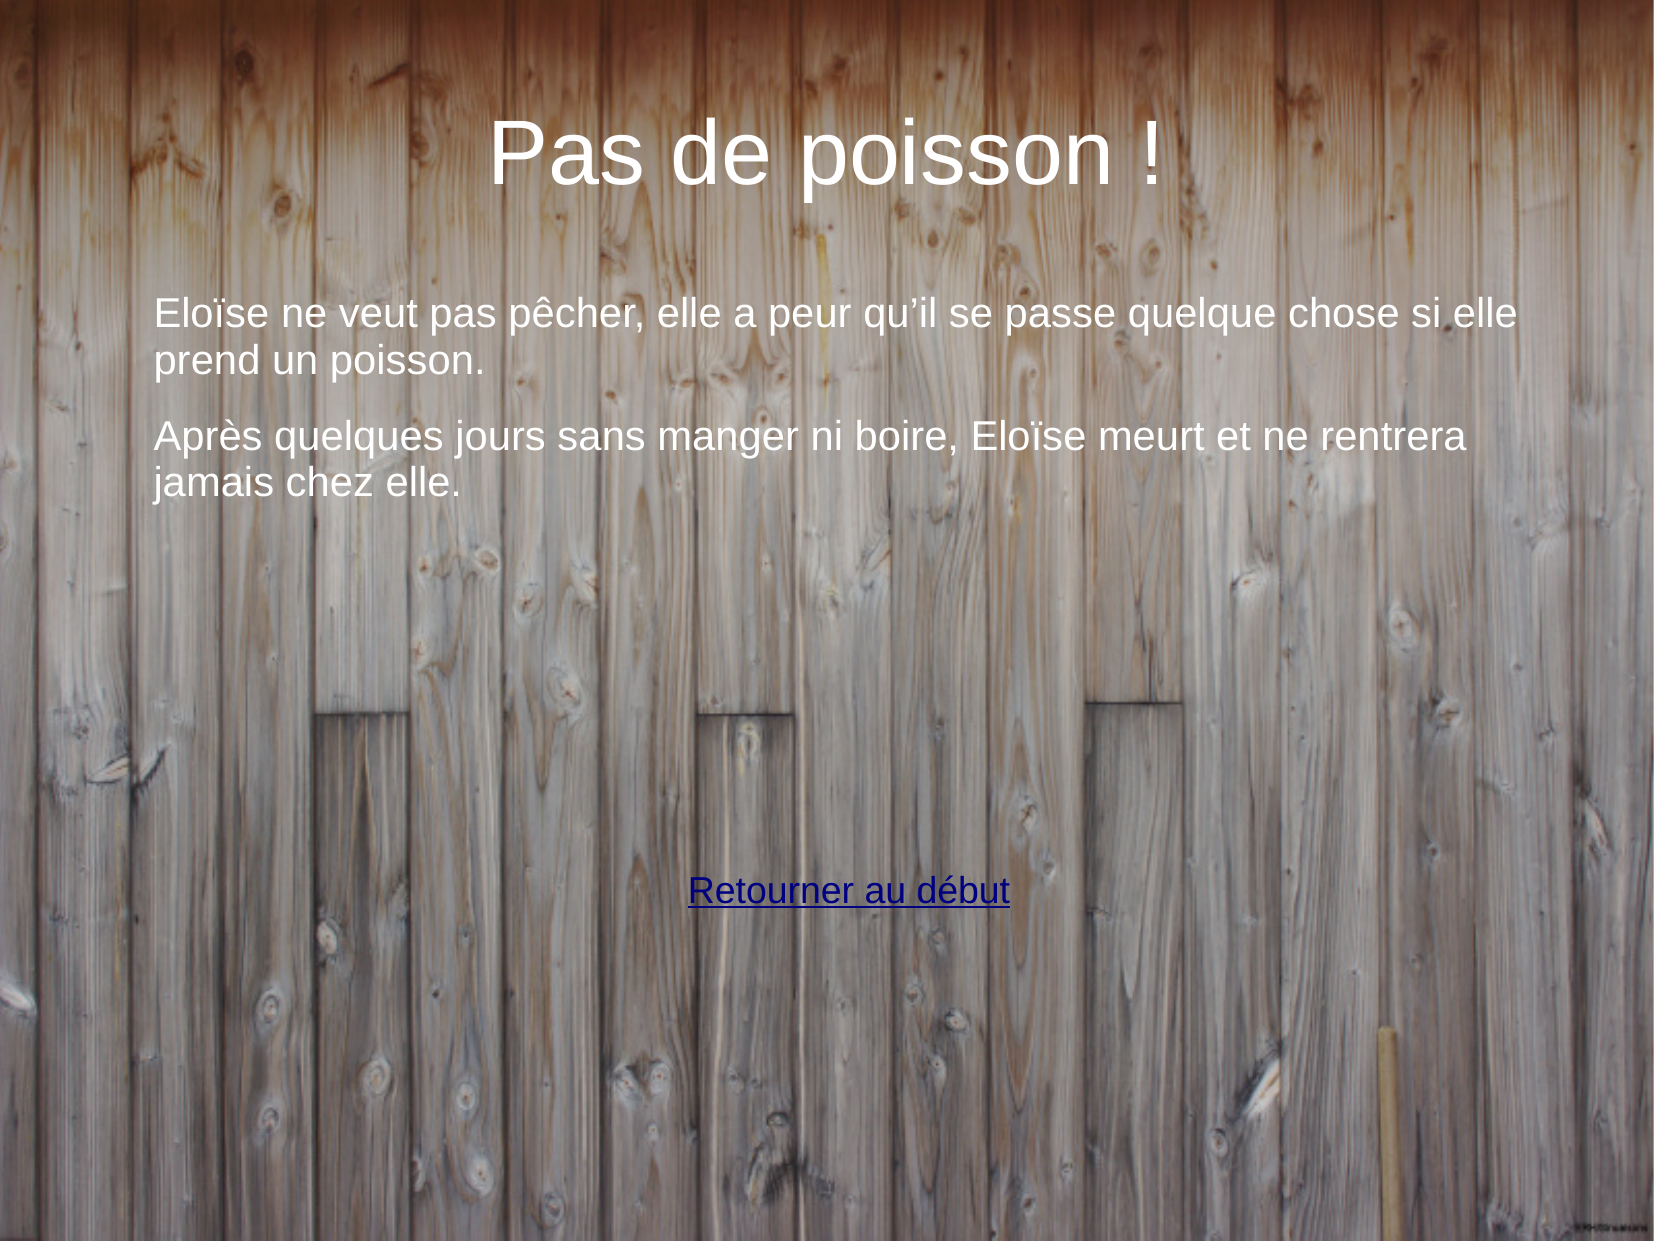

# Pas de poisson !
Eloïse ne veut pas pêcher, elle a peur qu’il se passe quelque chose si elle prend un poisson.
Après quelques jours sans manger ni boire, Eloïse meurt et ne rentrera jamais chez elle.
Retourner au début